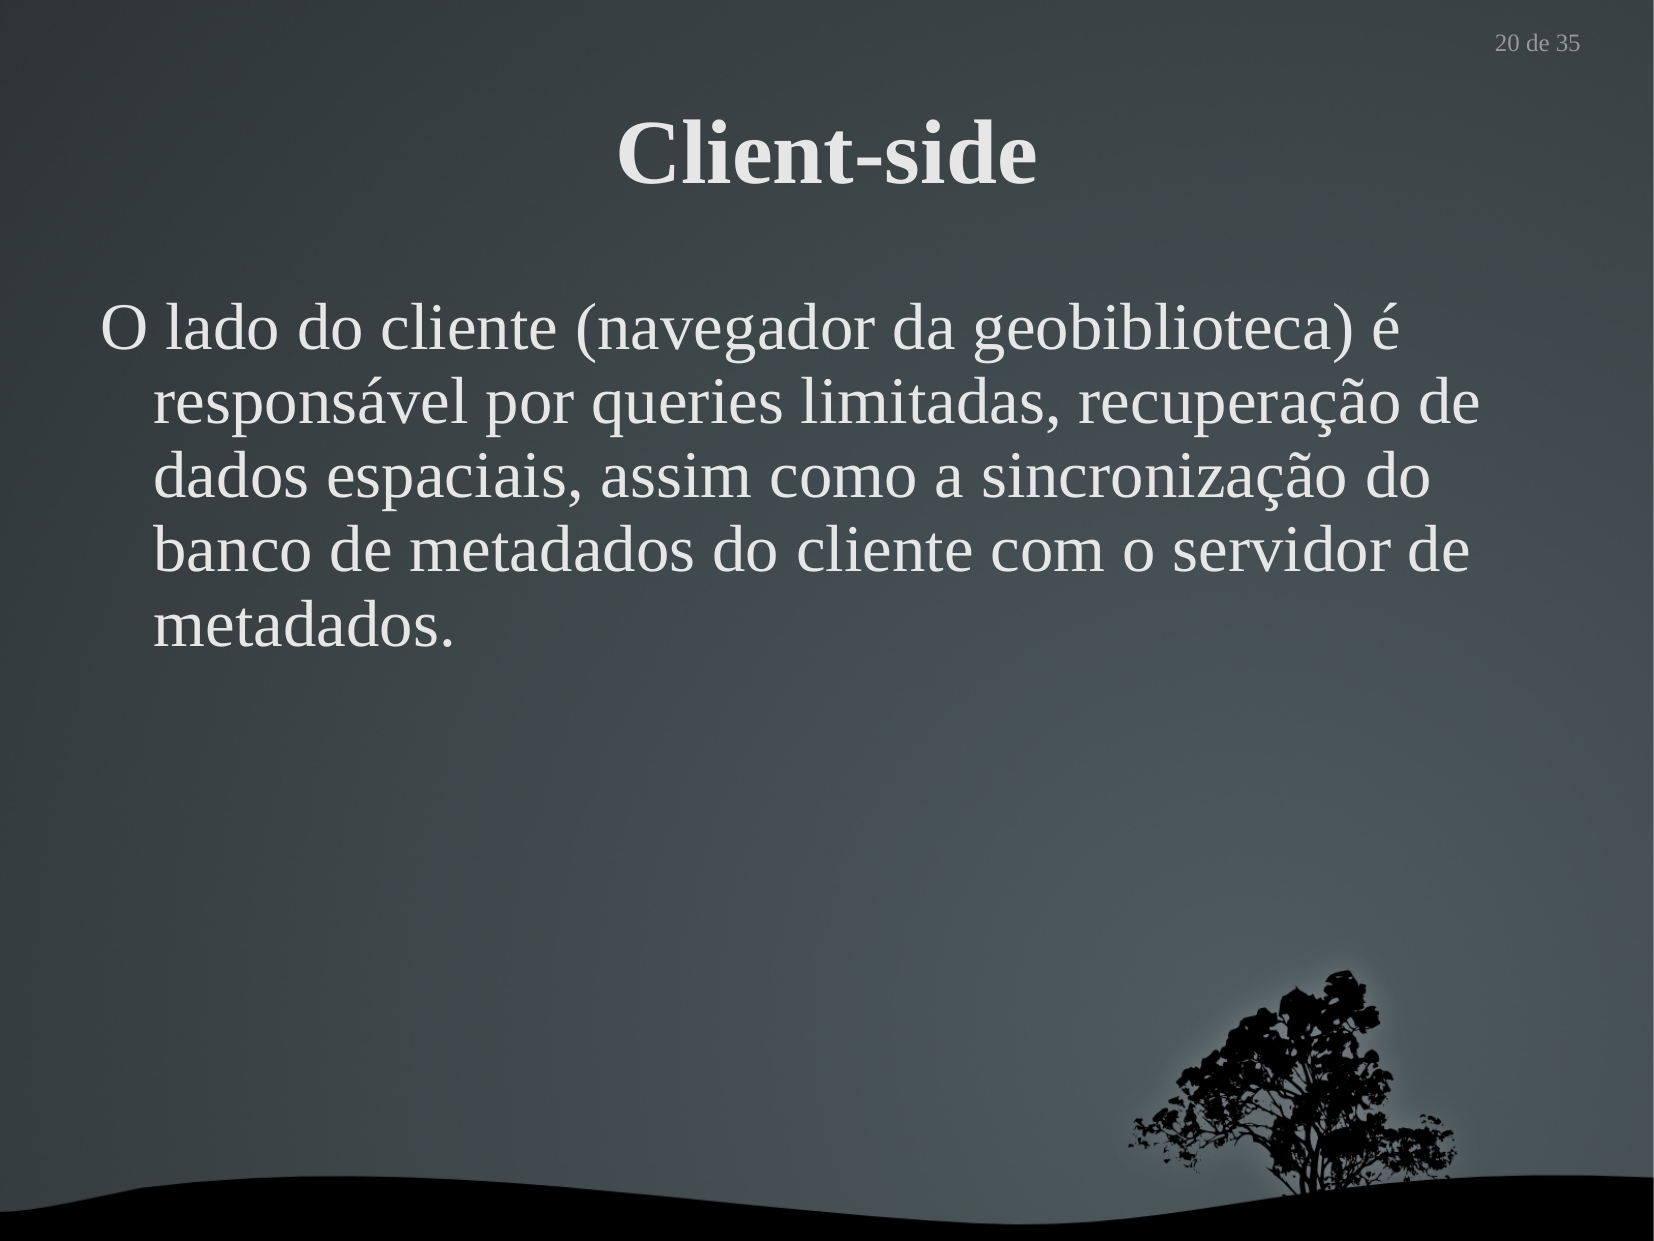

# Client-side
O lado do cliente (navegador da geobiblioteca) é responsável por queries limitadas, recuperação de dados espaciais, assim como a sincronização do banco de metadados do cliente com o servidor de metadados.